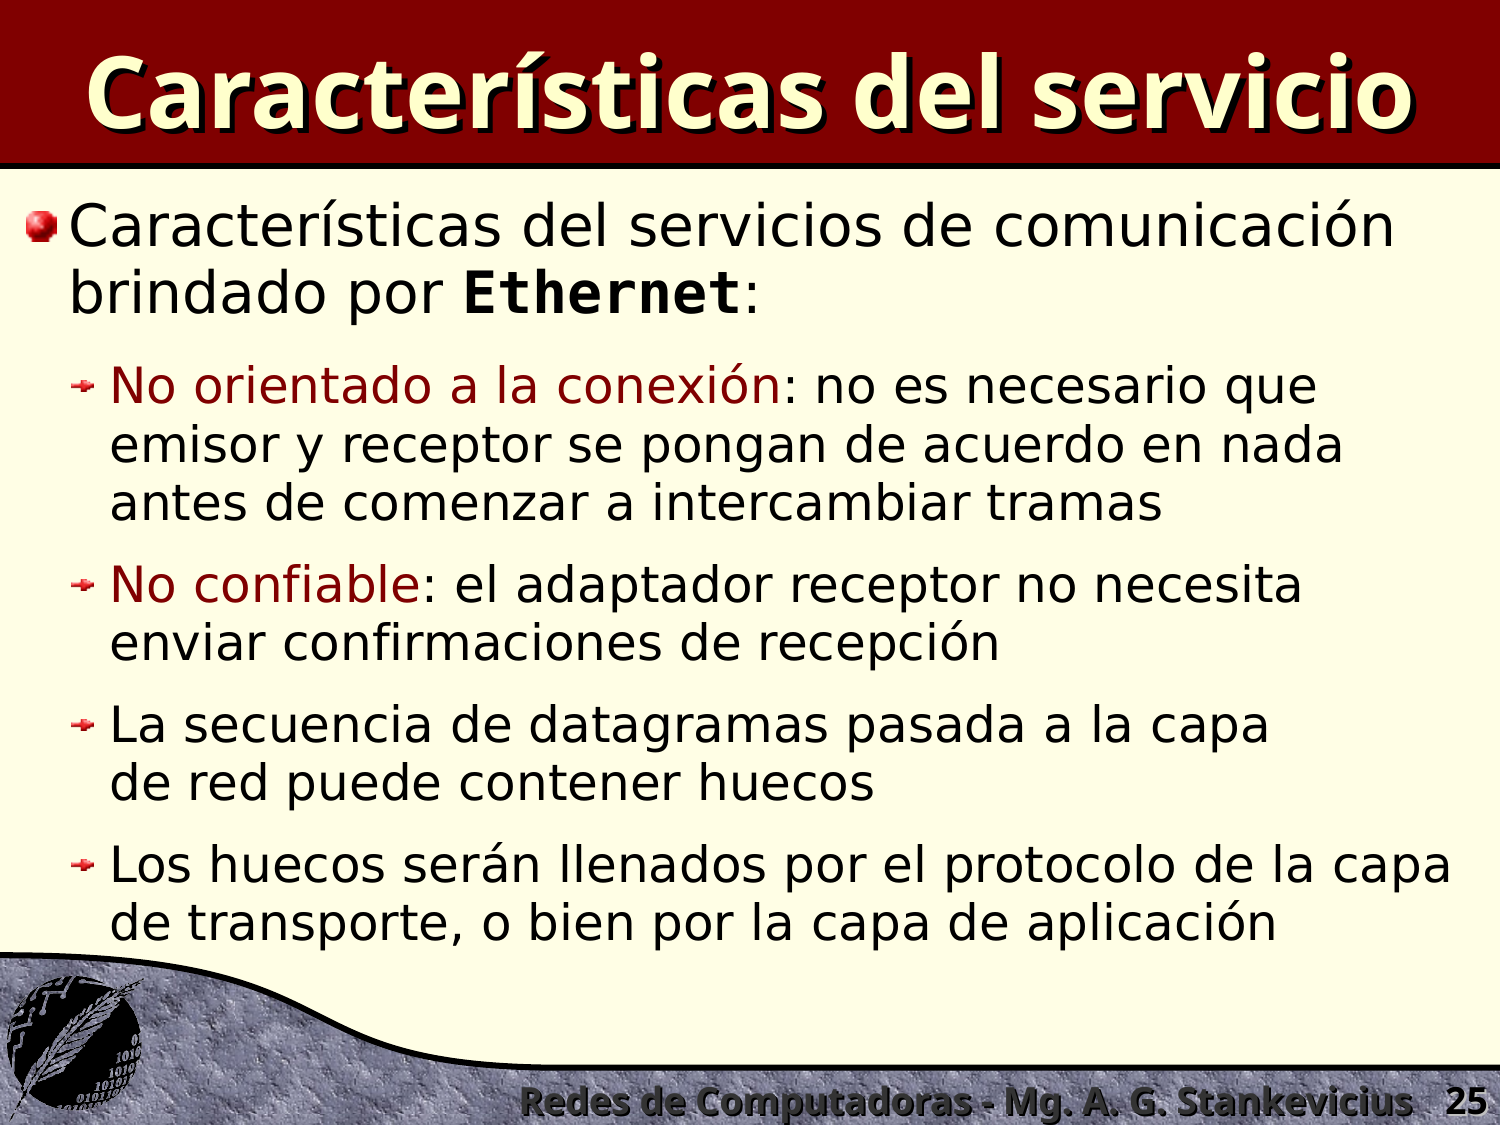

# Características del servicio
Características del servicios de comunicación brindado por Ethernet:
No orientado a la conexión: no es necesario que emisor y receptor se pongan de acuerdo en nada antes de comenzar a intercambiar tramas
No confiable: el adaptador receptor no necesita
enviar confirmaciones de recepción
La secuencia de datagramas pasada a la capa
de red puede contener huecos
Los huecos serán llenados por el protocolo de la capa de transporte, o bien por la capa de aplicación
25